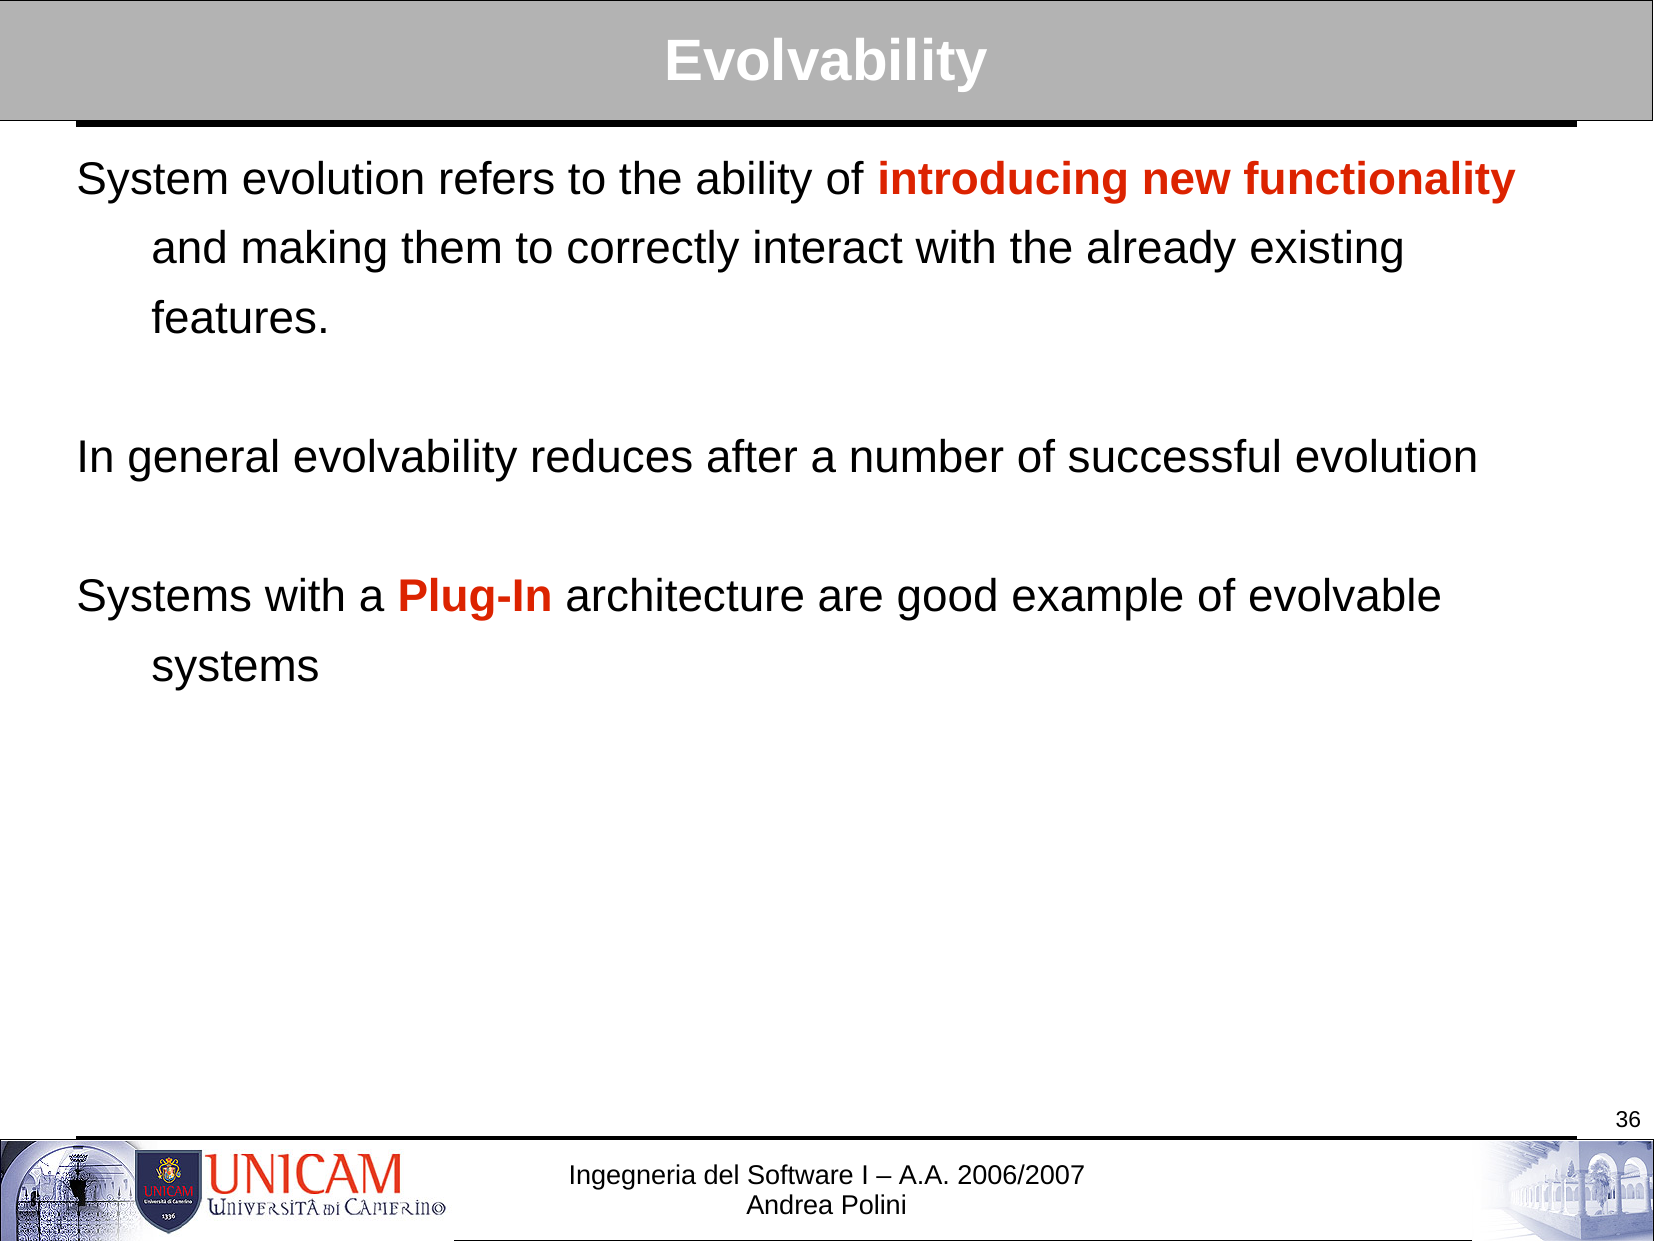

# Evolvability
System evolution refers to the ability of introducing new functionality and making them to correctly interact with the already existing features.
In general evolvability reduces after a number of successful evolution
Systems with a Plug-In architecture are good example of evolvable systems
36